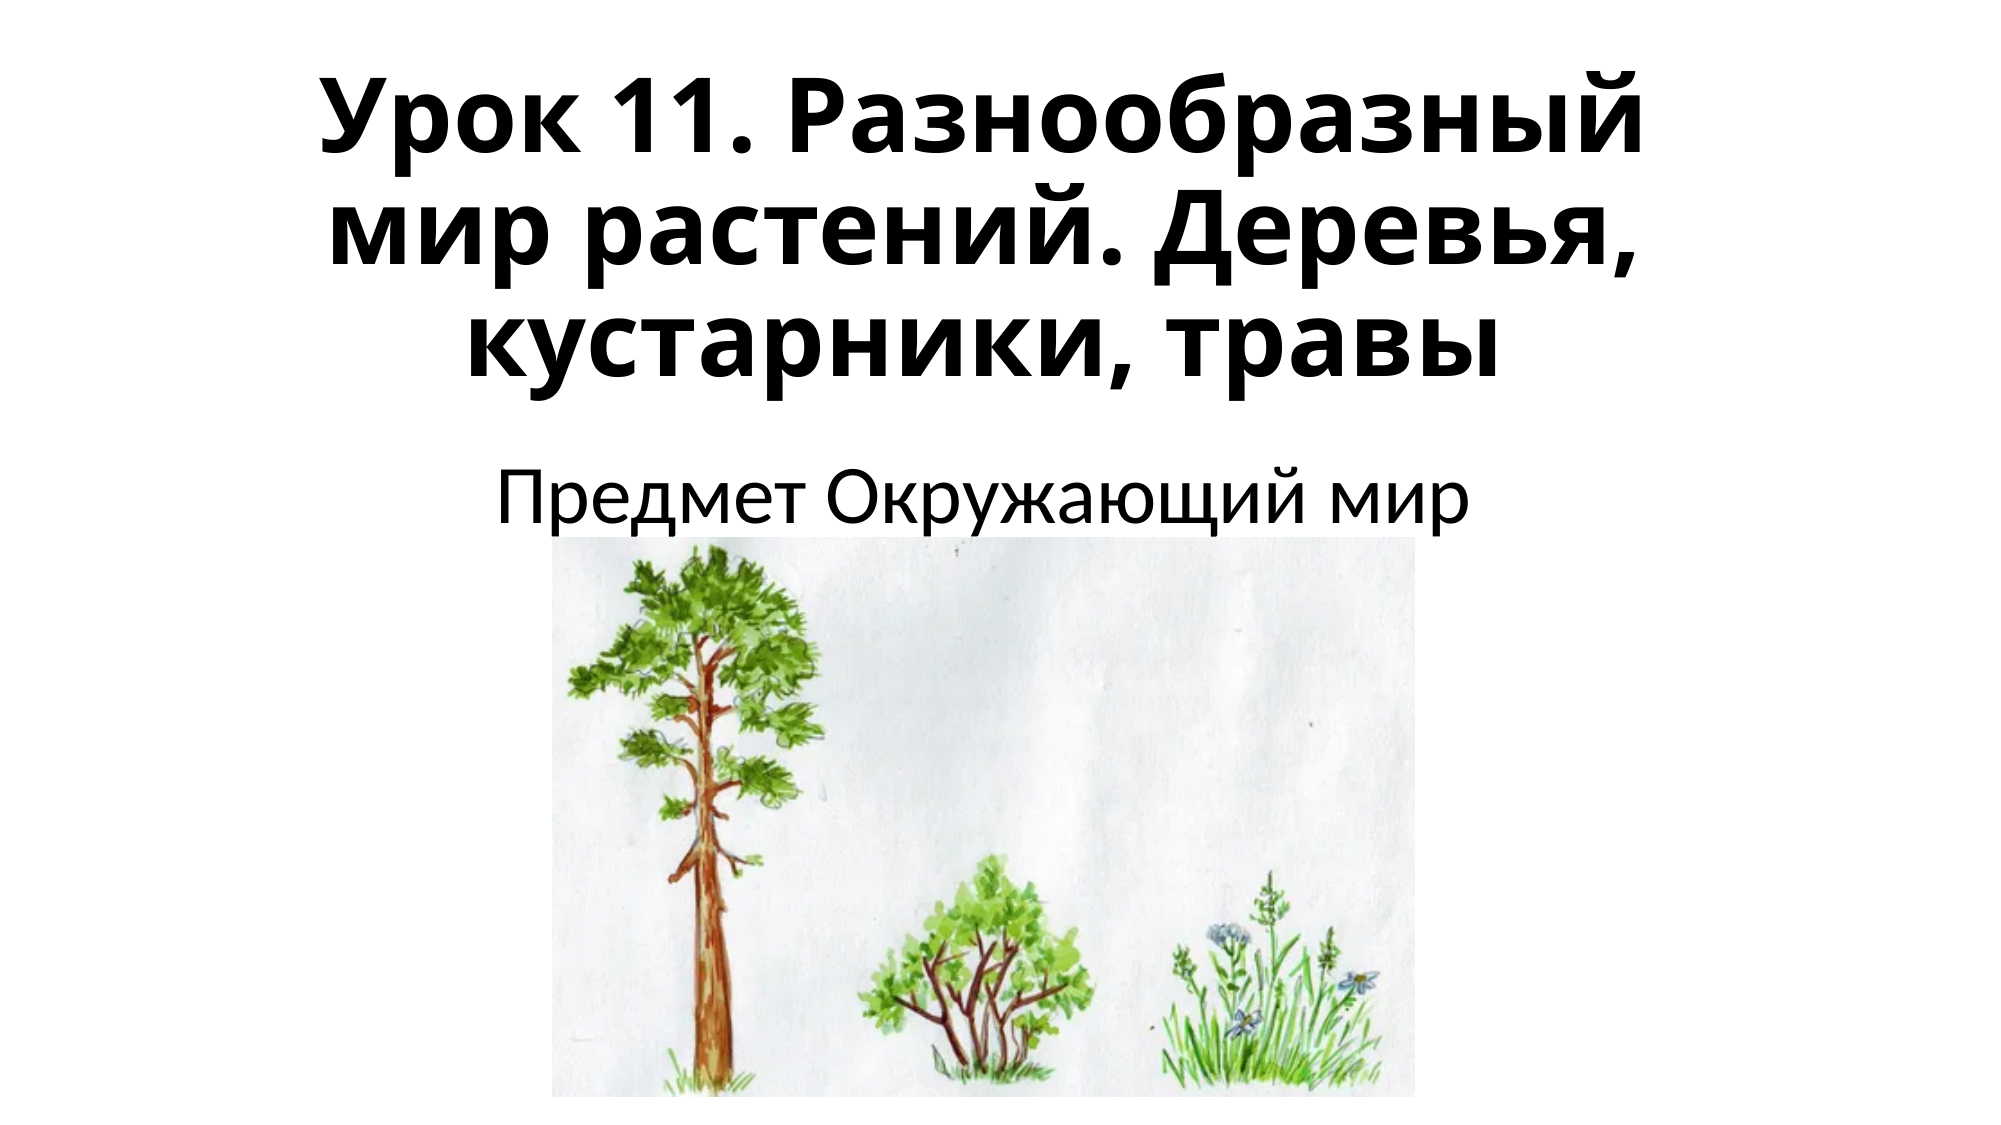

# Урок 11. Разнообразный мир растений. Деревья, кустарники, травы
Предмет Окружающий мир